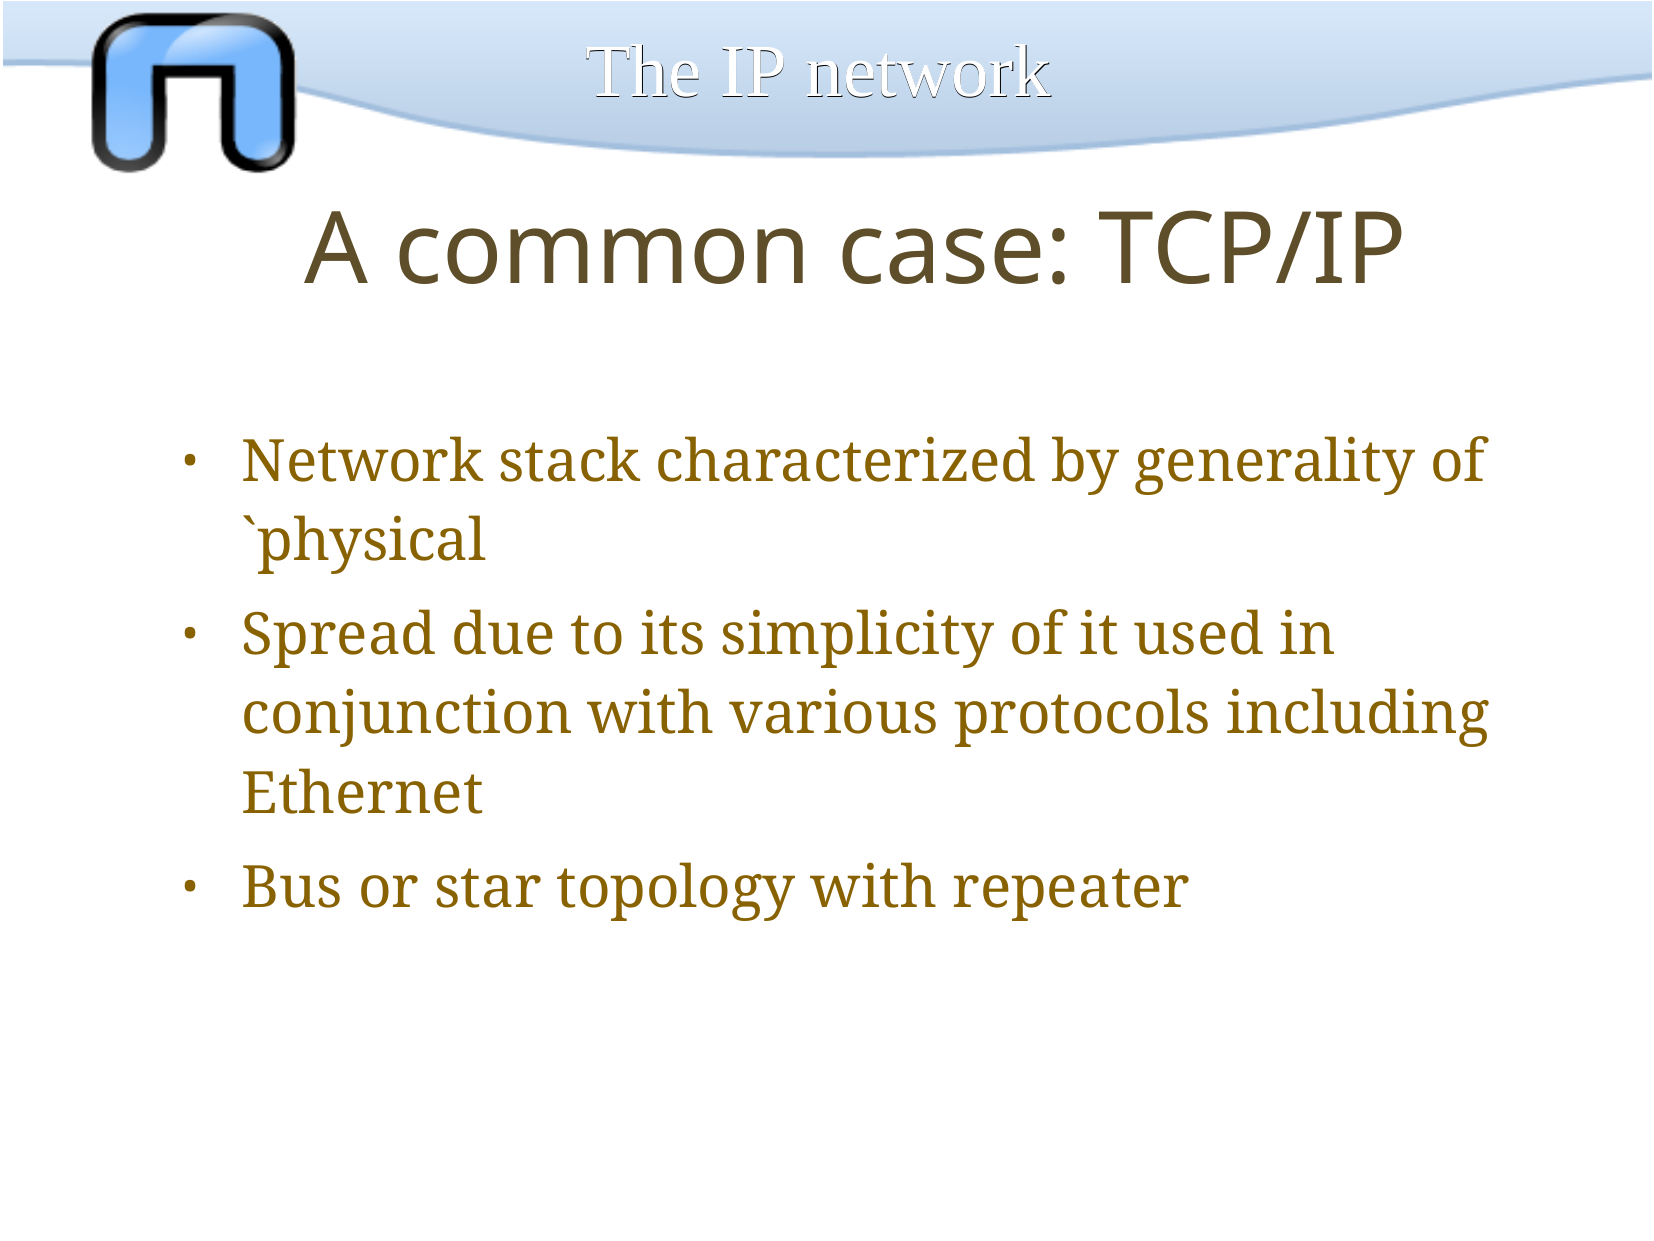

The IP network
A common case: TCP/IP
# Network stack characterized by generality of `physical
Spread due to its simplicity of it used in conjunction with various protocols including Ethernet
Bus or star topology with repeater